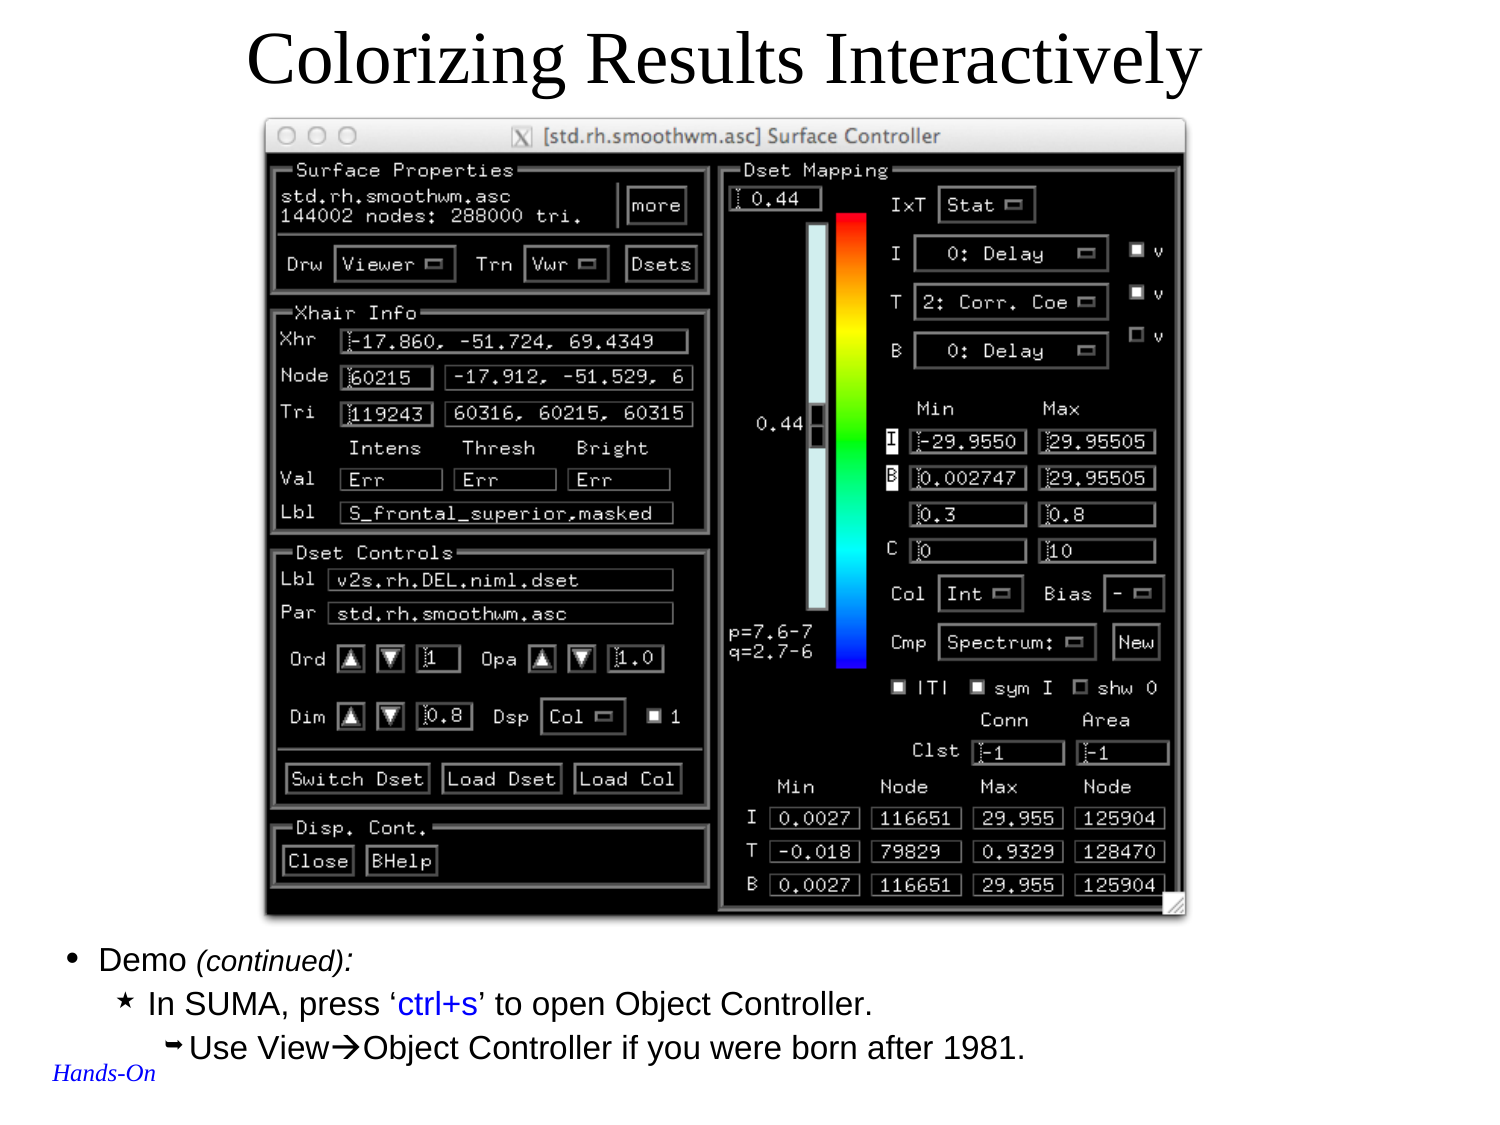

# Colorizing Results Interactively
Demo (continued):
In SUMA, press ‘ctrl+s’ to open Object Controller.
Use ViewObject Controller if you were born after 1981.
Hands-On